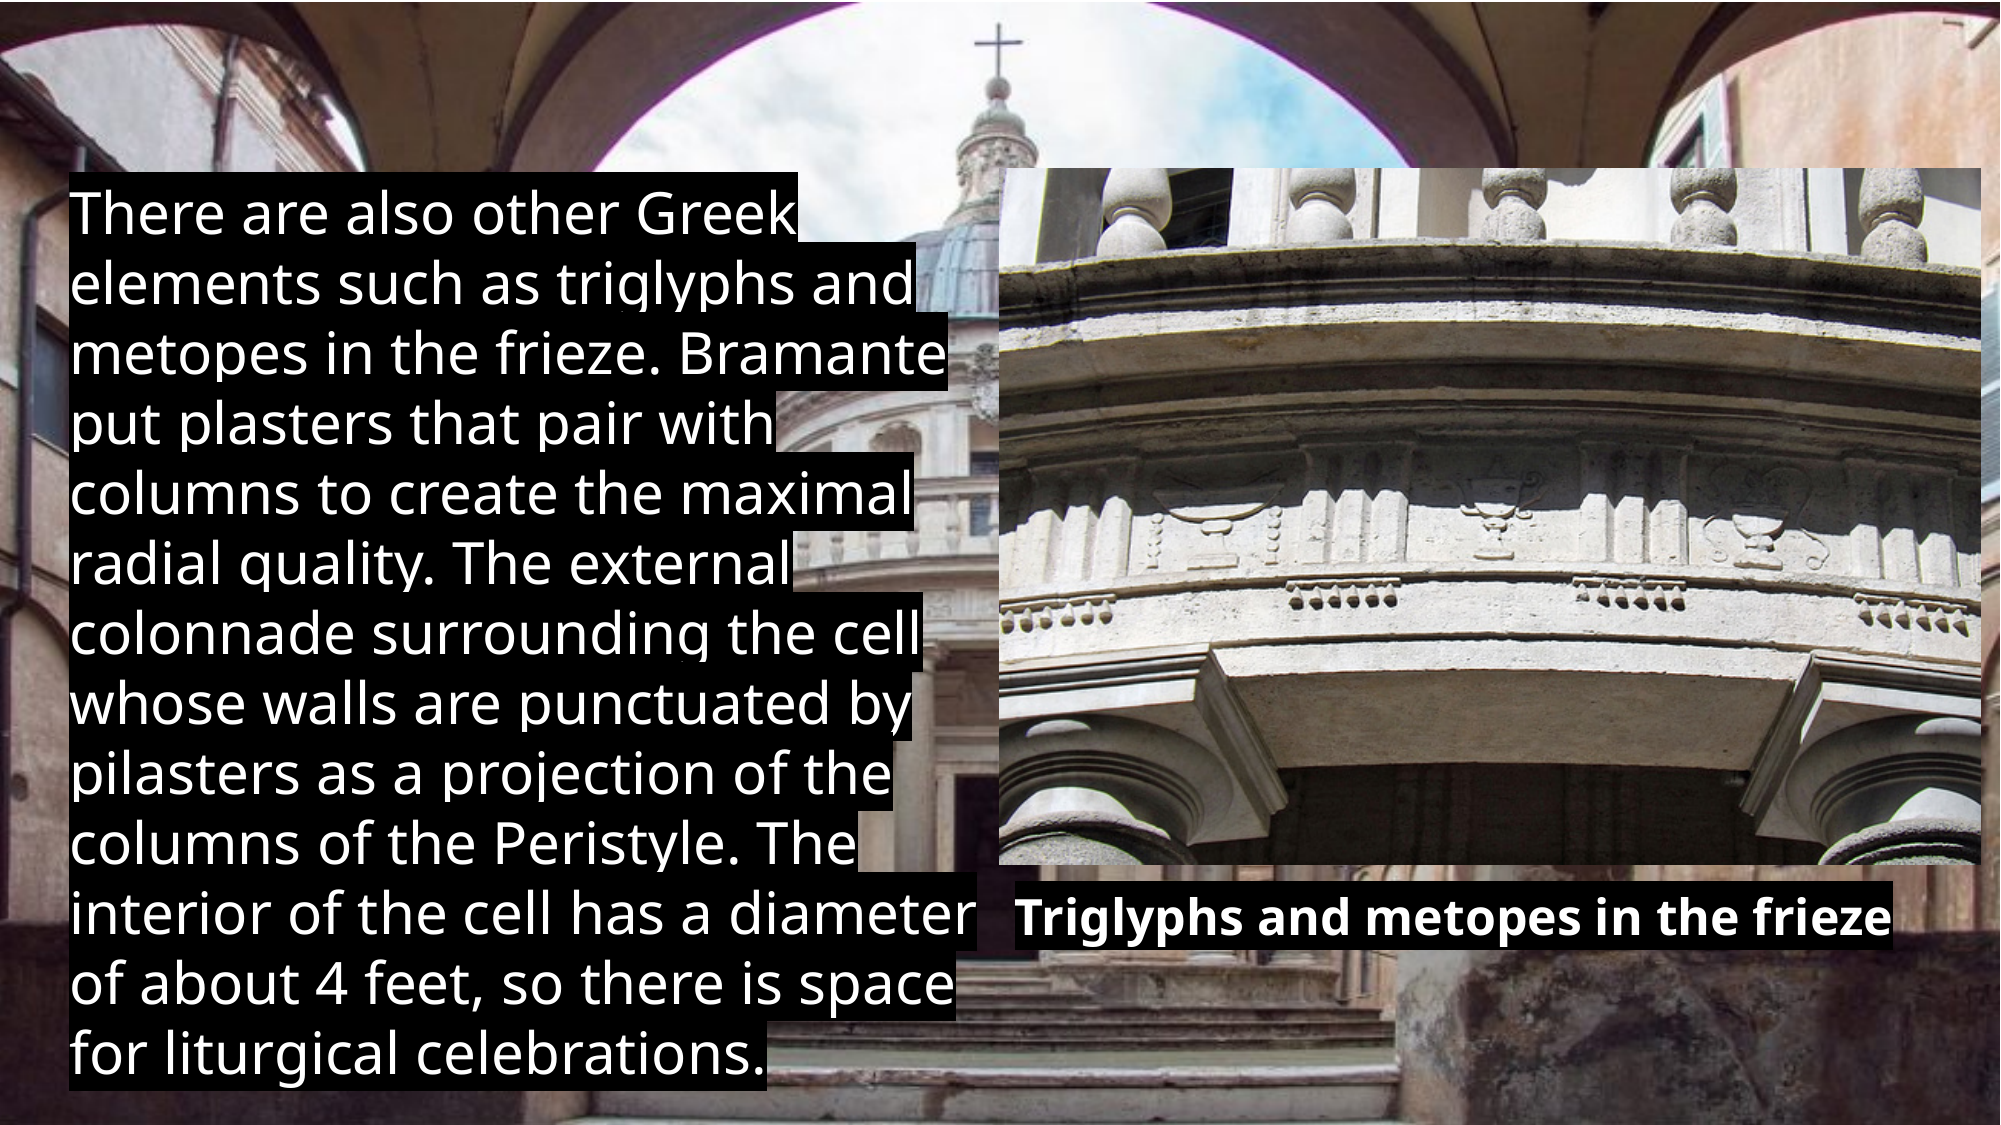

#
There are also other Greek elements such as triglyphs and metopes in the frieze. Bramante put plasters that pair with columns to create the maximal radial quality. The external colonnade surrounding the cell whose walls are punctuated by pilasters as a projection of the columns of the Peristyle. The interior of the cell has a diameter of about 4 feet, so there is space for liturgical celebrations.
Triglyphs and metopes in the frieze